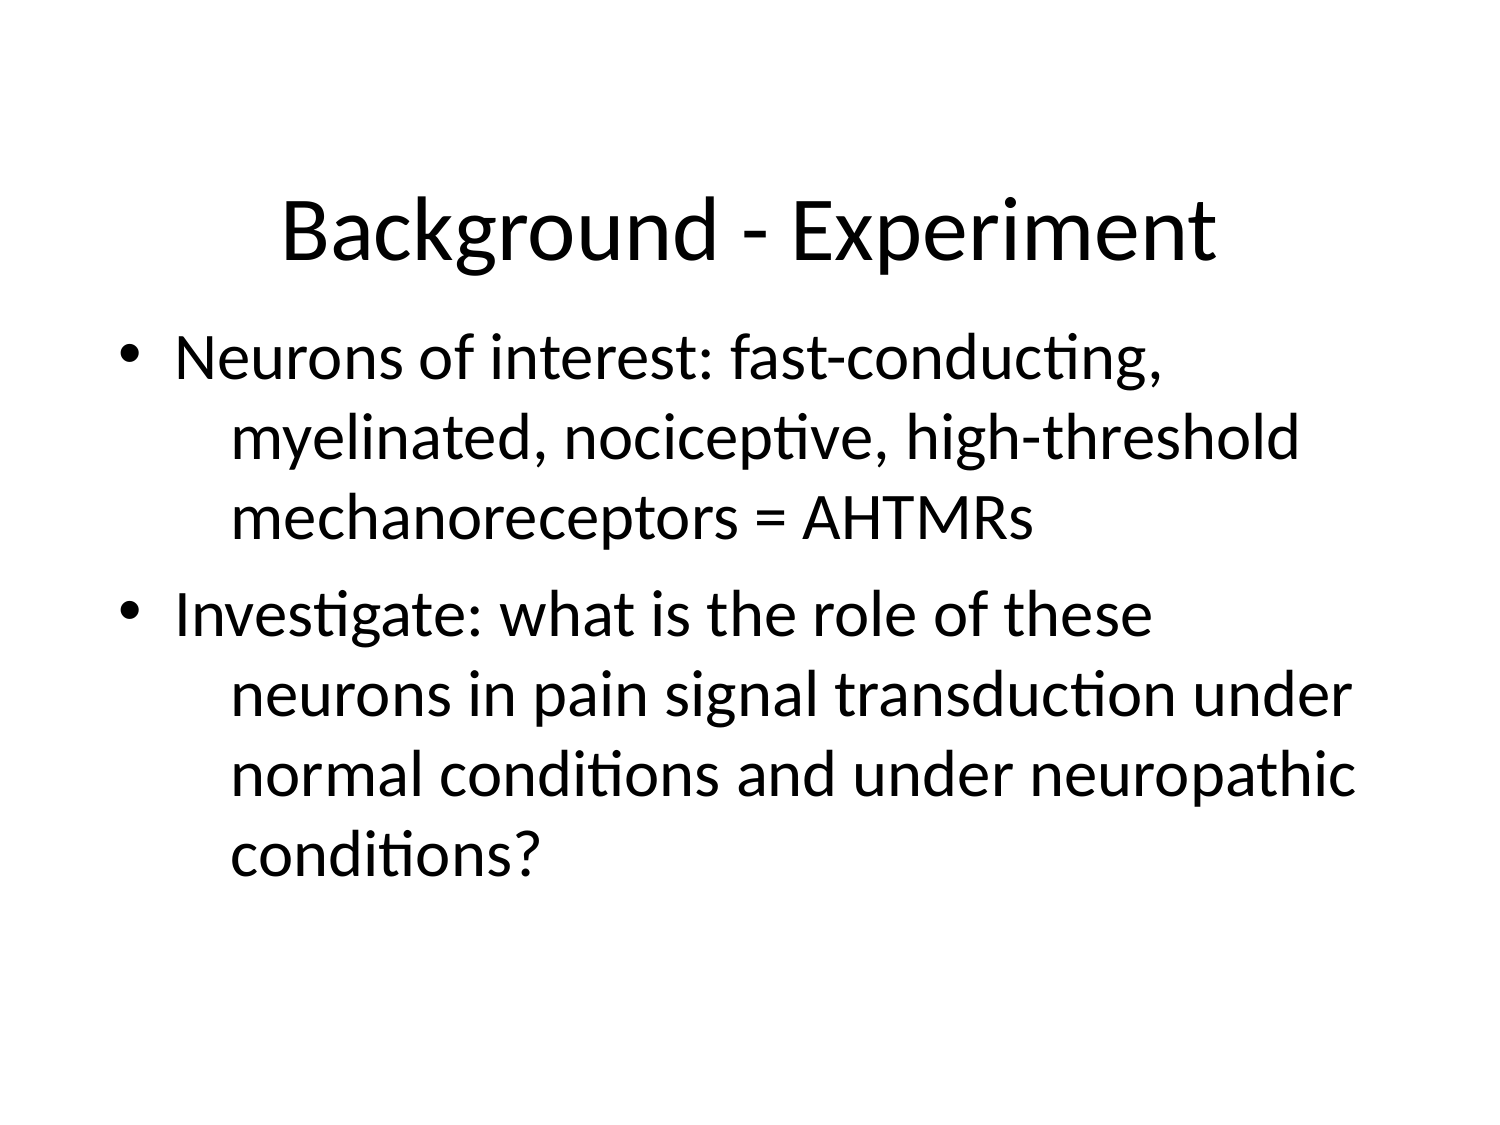

# Background - Experiment
Neurons of interest: fast-conducting, myelinated, nociceptive, high-threshold mechanoreceptors = AHTMRs
Investigate: what is the role of these neurons in pain signal transduction under normal conditions and under neuropathic conditions?